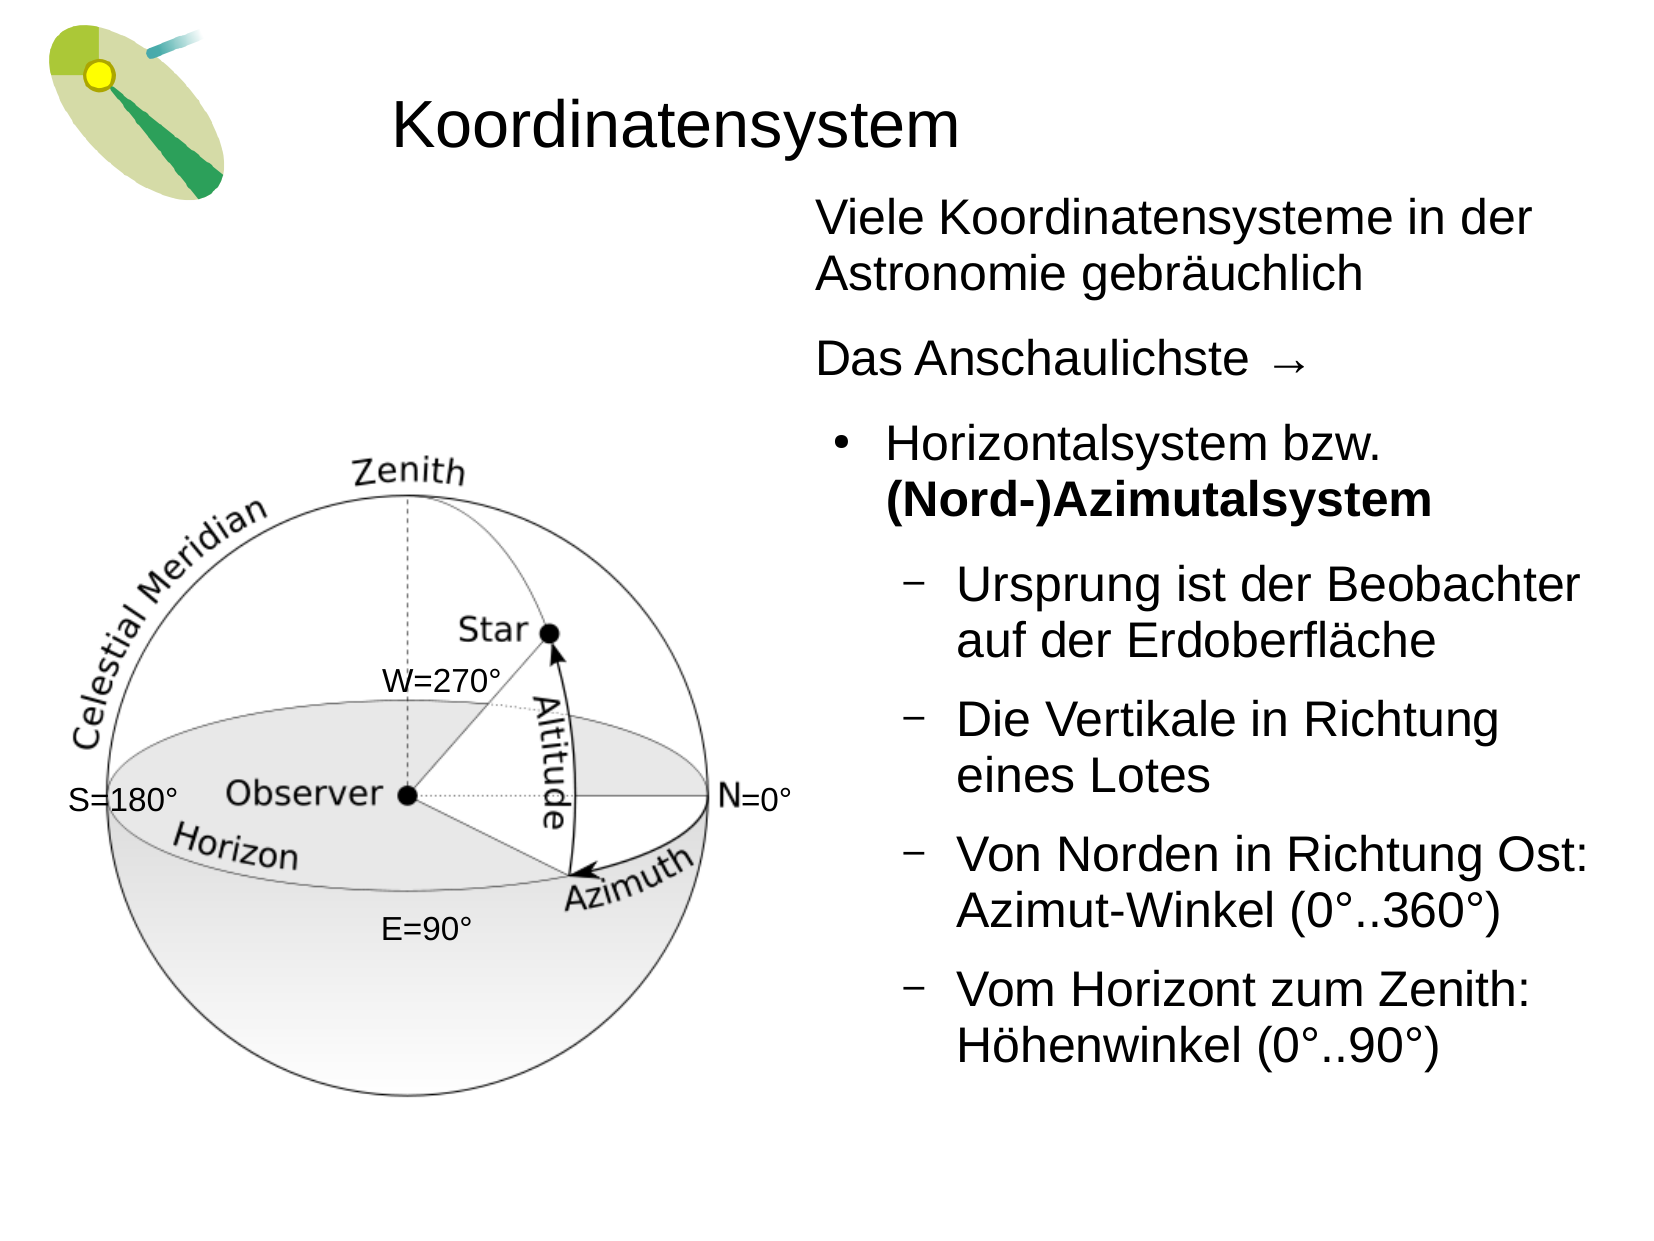

# Koordinatensystem
Viele Koordinatensysteme in der Astronomie gebräuchlich
Das Anschaulichste →
Horizontalsystem bzw. (Nord-)Azimutalsystem
Ursprung ist der Beobachter auf der Erdoberfläche
Die Vertikale in Richtung eines Lotes
Von Norden in Richtung Ost: Azimut-Winkel (0°..360°)
Vom Horizont zum Zenith: Höhenwinkel (0°..90°)
W=270°
S=180°
=0°
E=90°